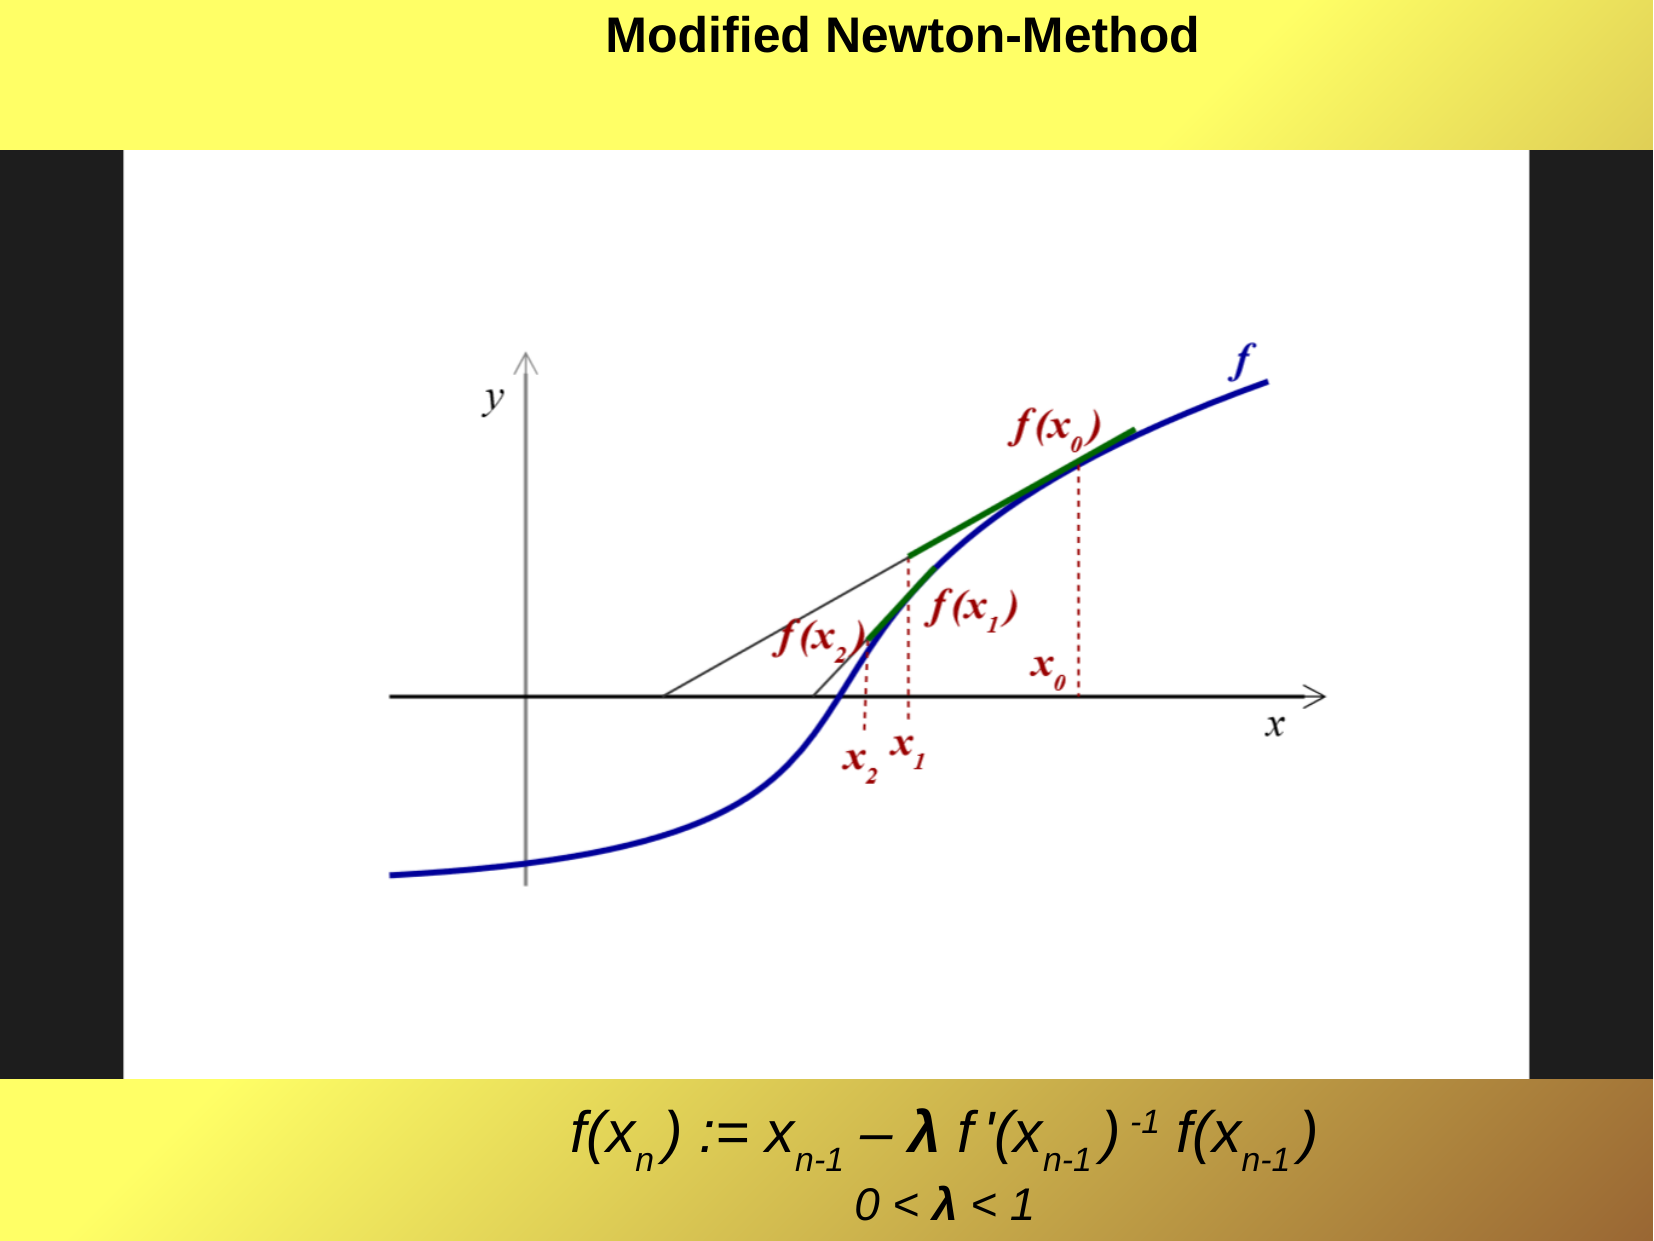

Modified Newton-Method
f(xn ) := xn-1 – λ f '(xn-1 ) -1 f(xn-1 )
0 < λ < 1